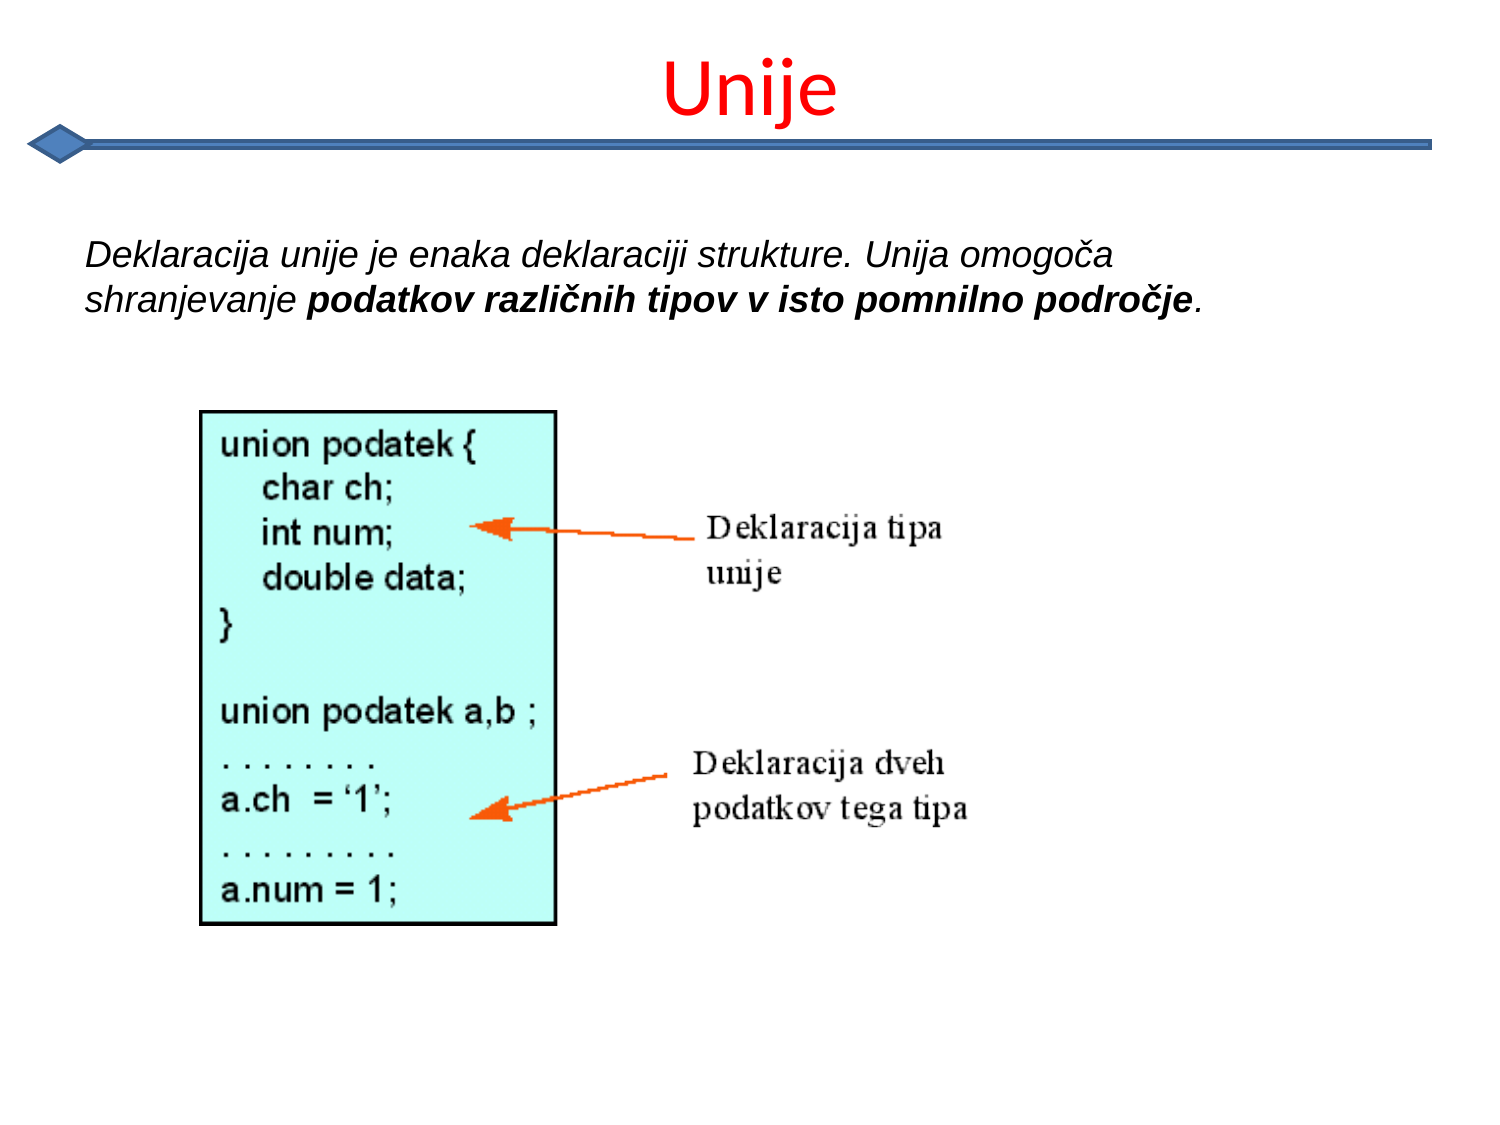

# Unije
Deklaracija unije je enaka deklaraciji strukture. Unija omogoča shranjevanje podatkov različnih tipov v isto pomnilno področje.